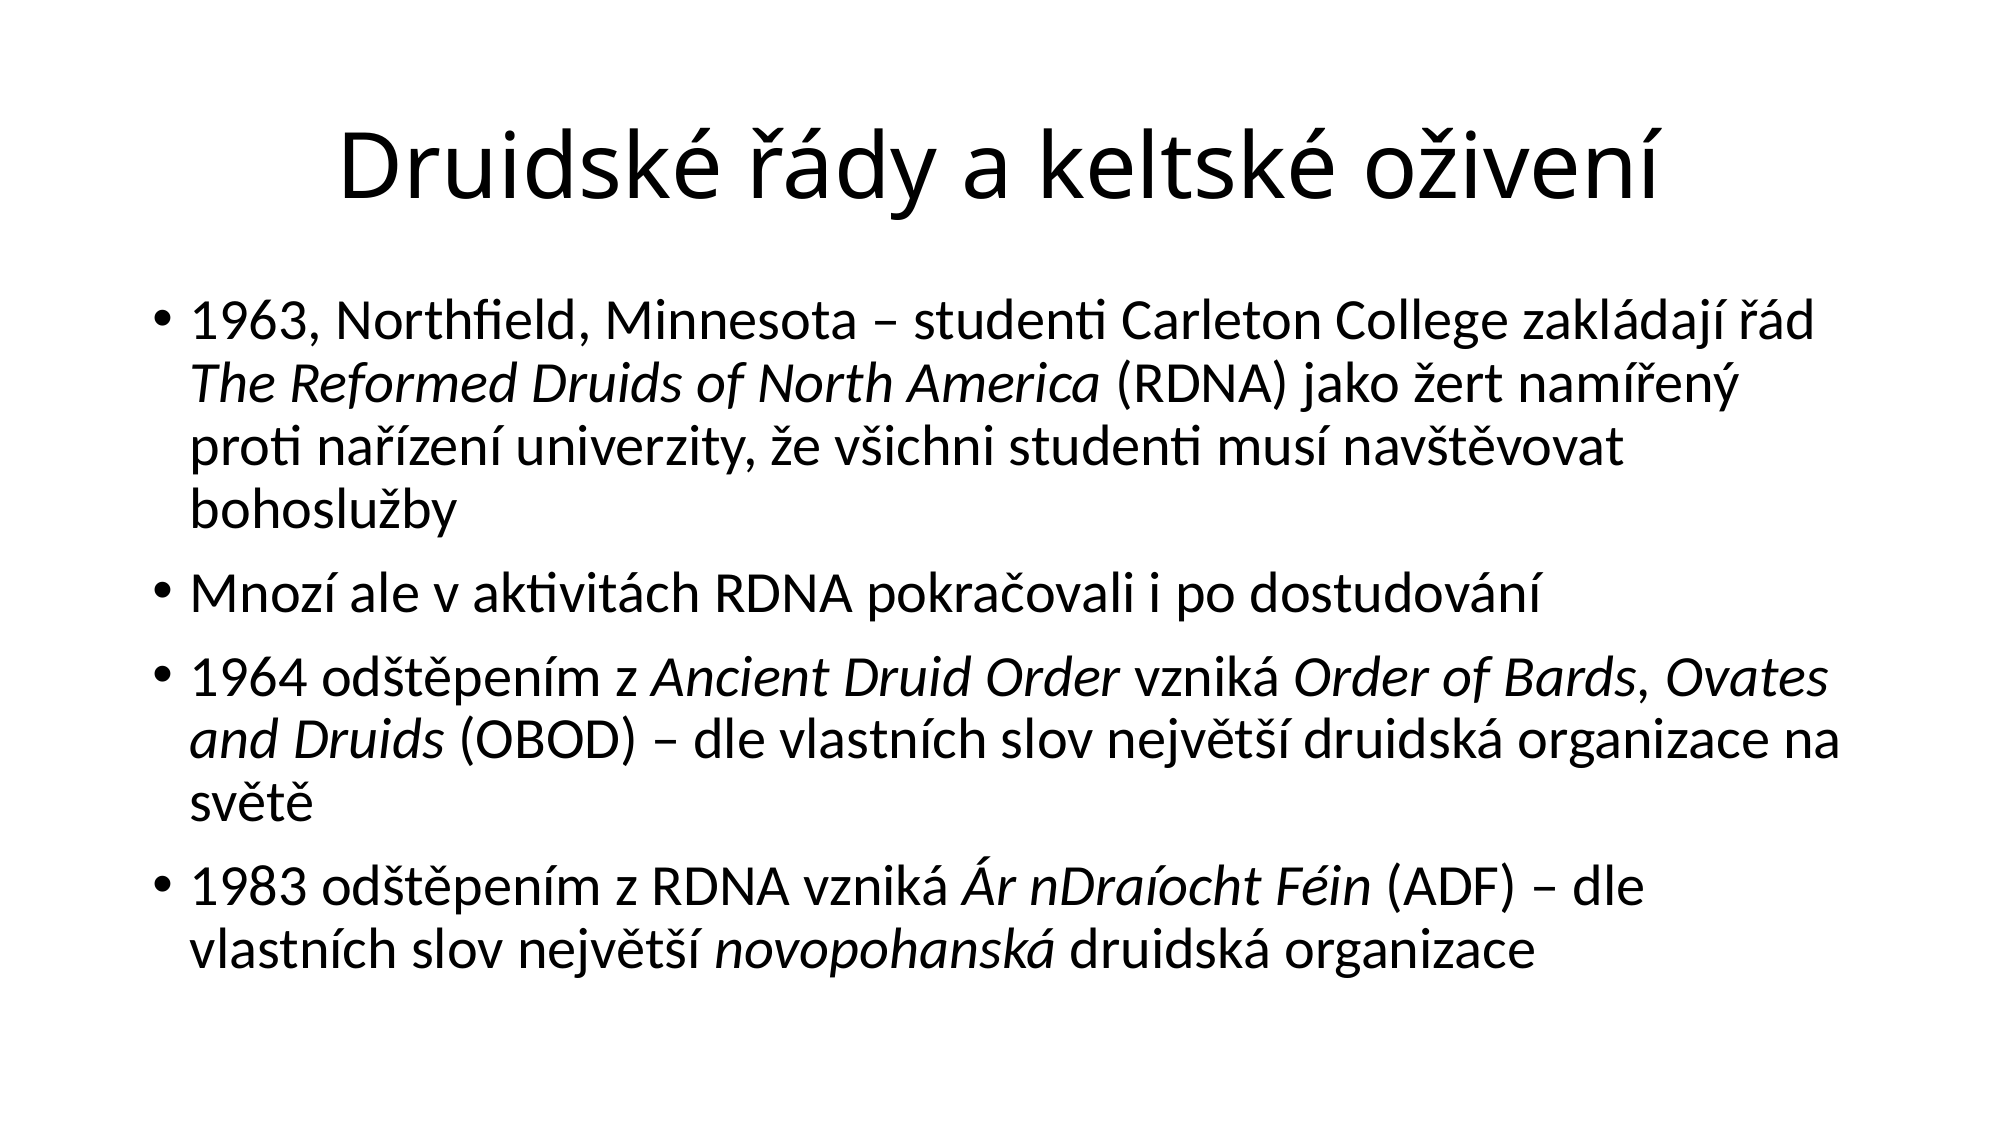

# Druidské řády a keltské oživení
1963, Northfield, Minnesota – studenti Carleton College zakládají řád The Reformed Druids of North America (RDNA) jako žert namířený proti nařízení univerzity, že všichni studenti musí navštěvovat bohoslužby
Mnozí ale v aktivitách RDNA pokračovali i po dostudování
1964 odštěpením z Ancient Druid Order vzniká Order of Bards, Ovates and Druids (OBOD) – dle vlastních slov největší druidská organizace na světě
1983 odštěpením z RDNA vzniká Ár nDraíocht Féin (ADF) – dle vlastních slov největší novopohanská druidská organizace